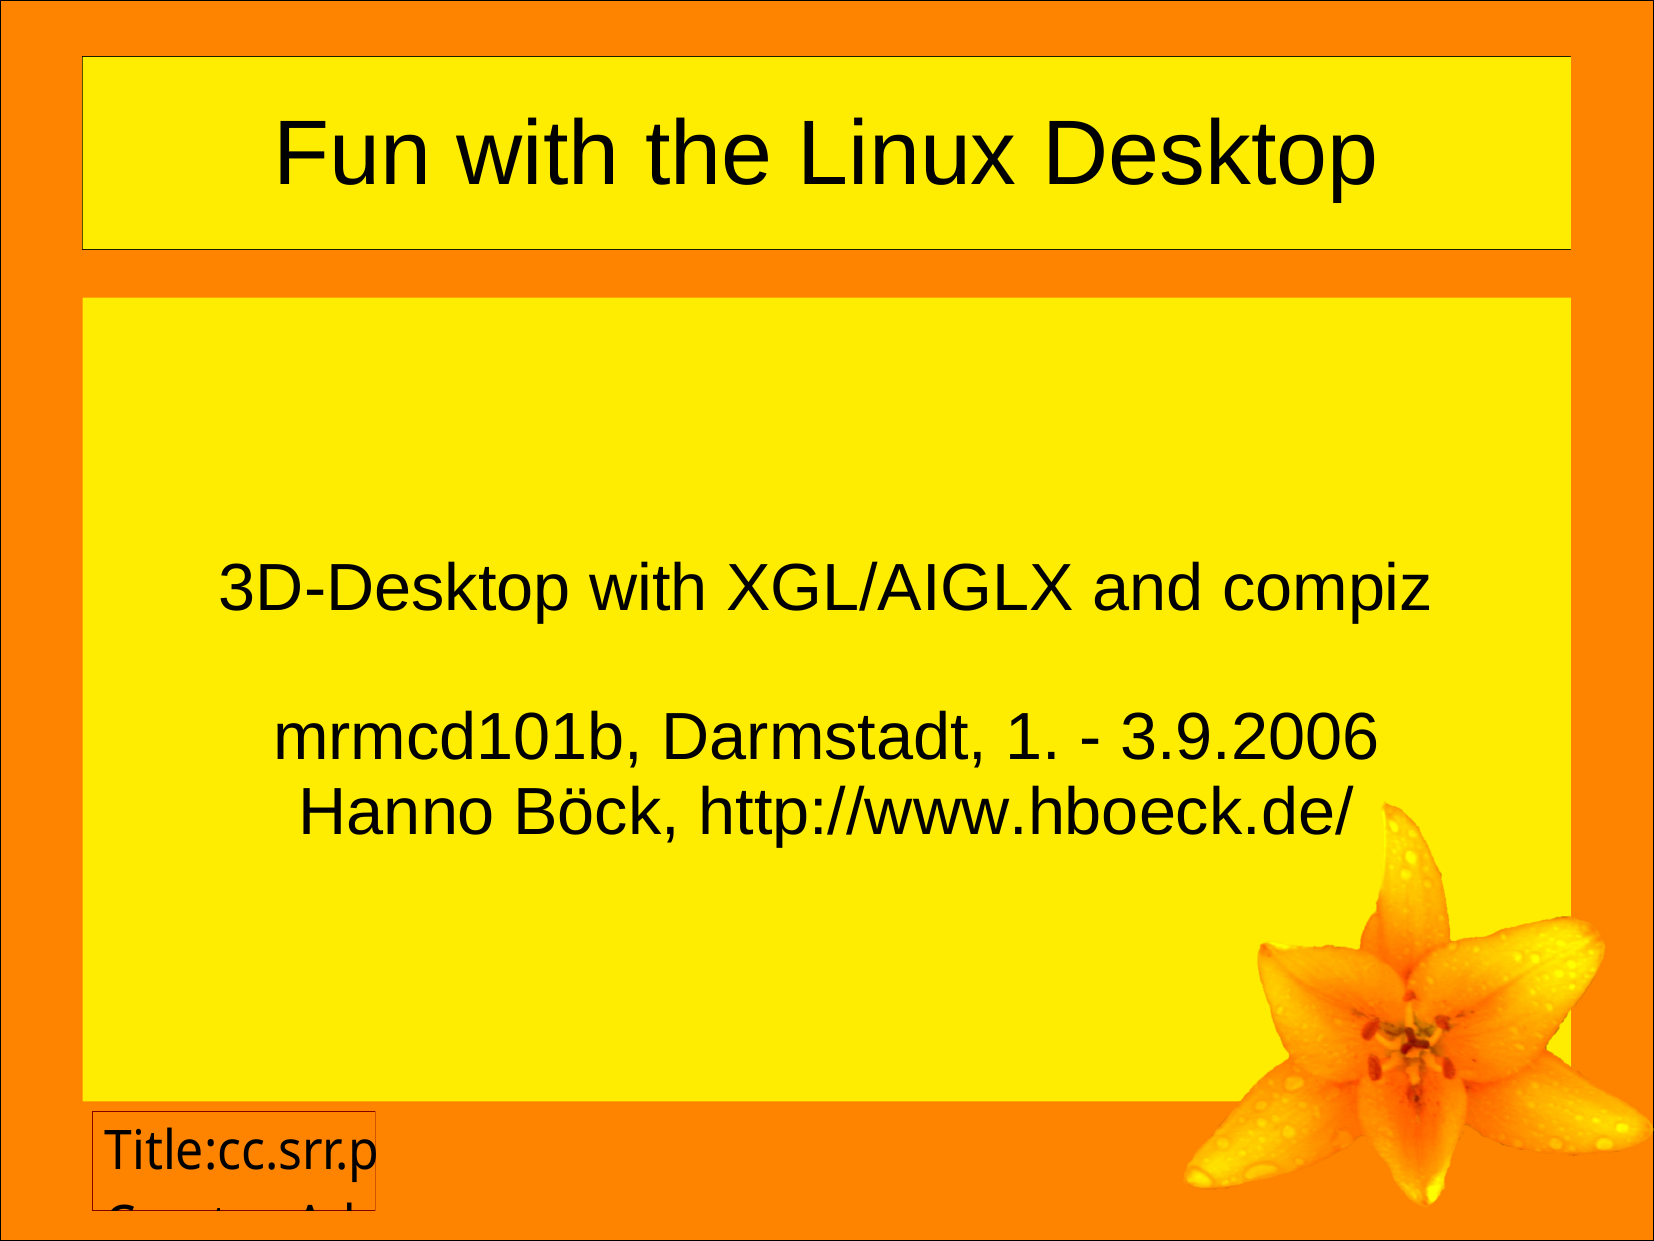

# Fun with the Linux Desktop
3D-Desktop with XGL/AIGLX and compiz
mrmcd101b, Darmstadt, 1. - 3.9.2006
Hanno Böck, http://www.hboeck.de/